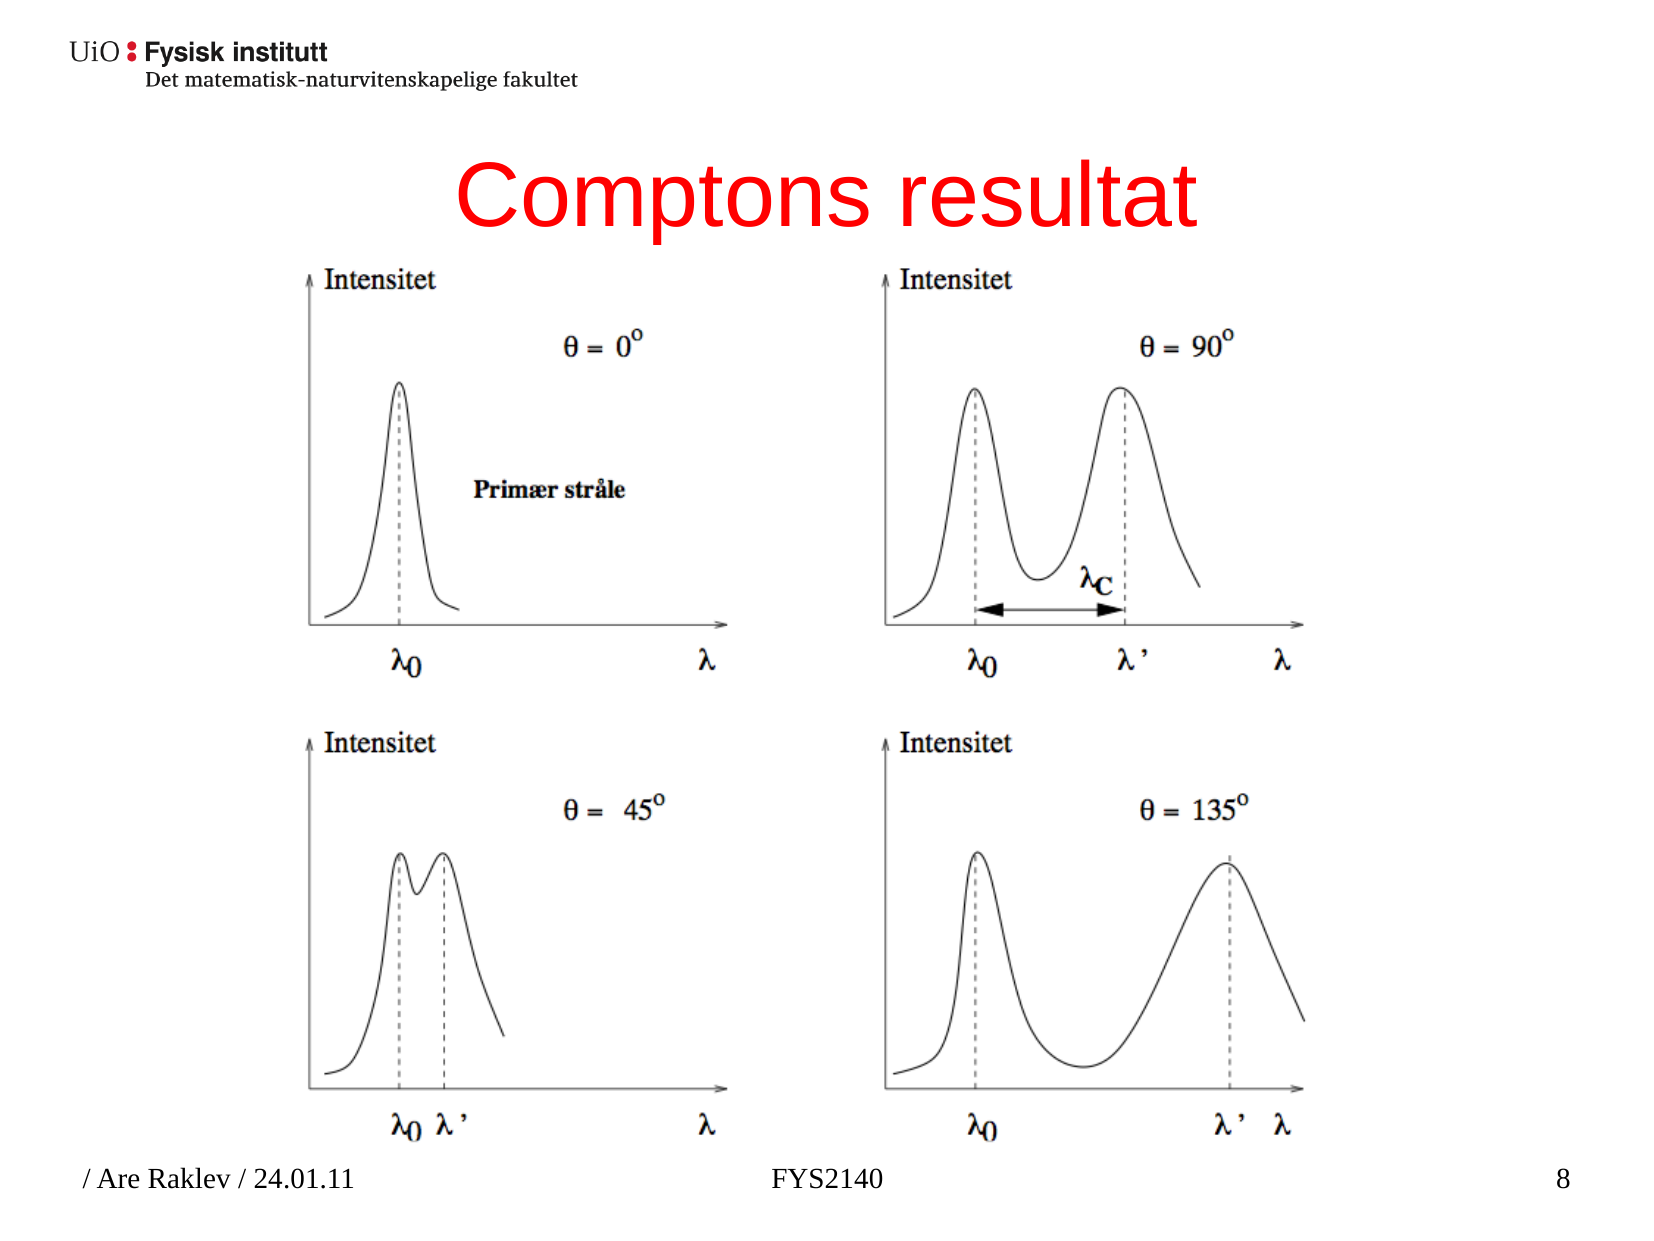

# Comptons resultat
/ Are Raklev / 24.01.11
FYS2140
8